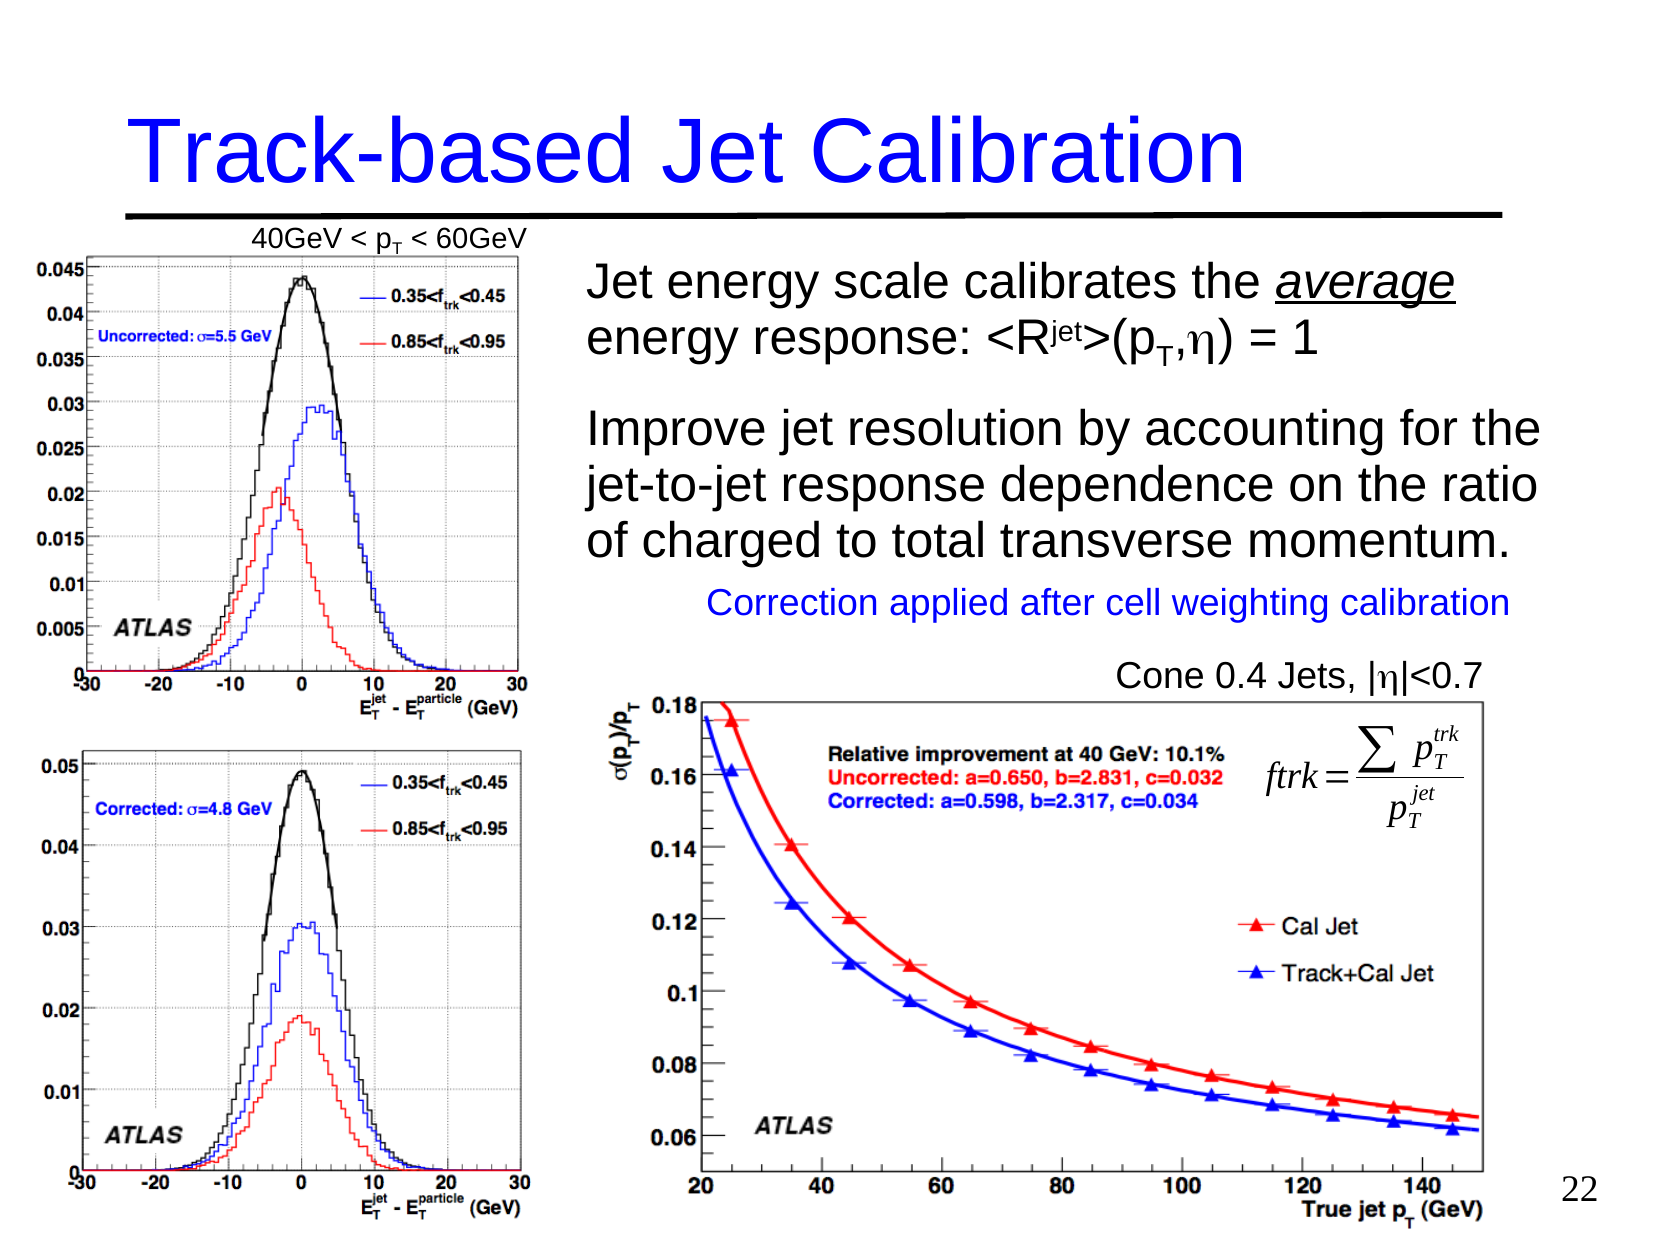

Track-based Jet Calibration
40GeV < pT < 60GeV
Jet energy scale calibrates the average
energy response: <Rjet>(pT,η) = 1
Improve jet resolution by accounting for the
jet-to-jet response dependence on the ratio
of charged to total transverse momentum.
Correction applied after cell weighting calibration
Cone 0.4 Jets, |η|<0.7